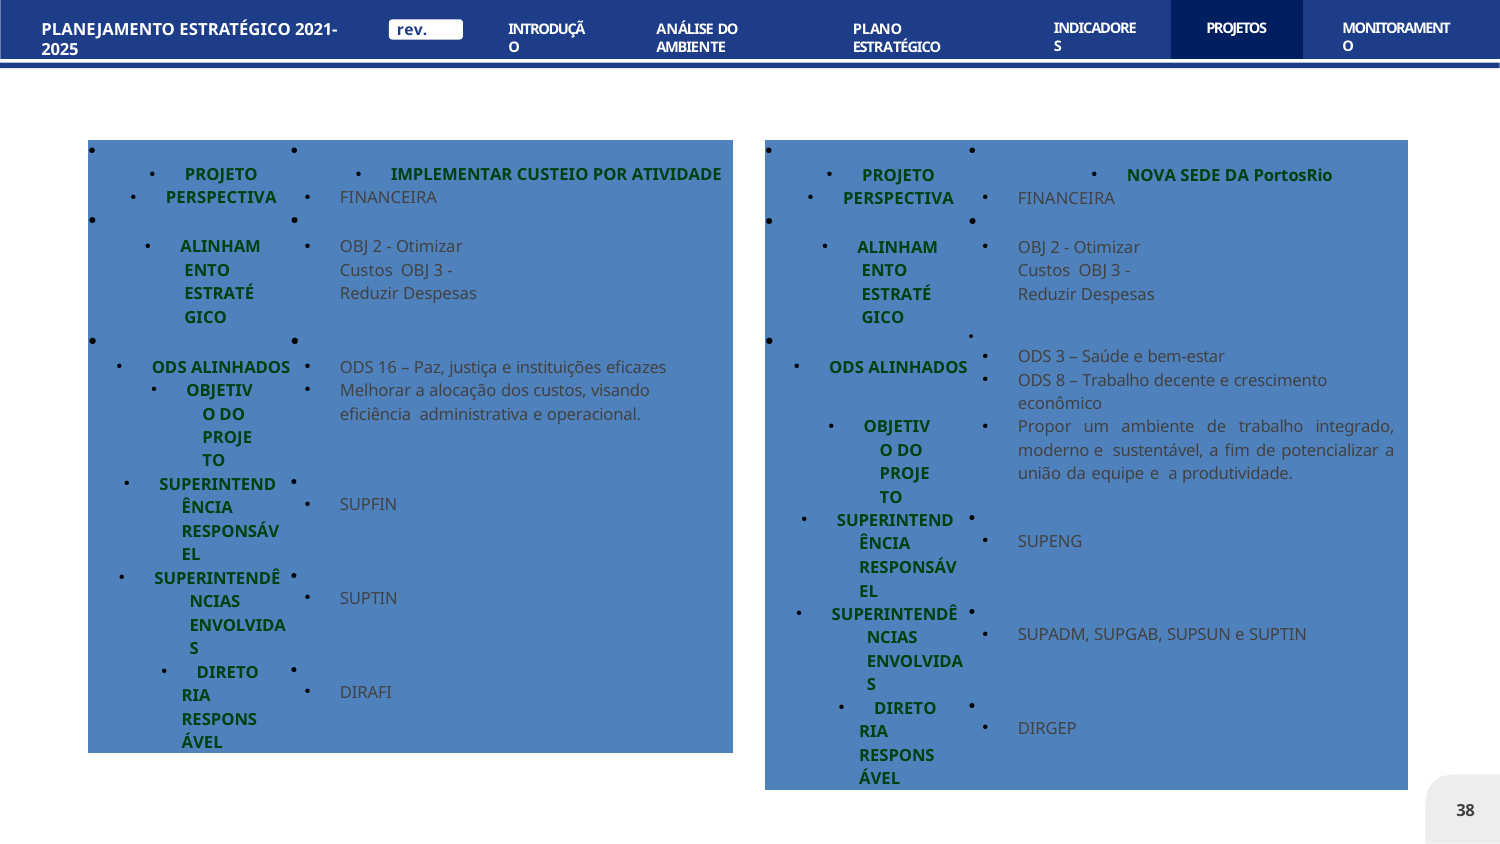

PLANEJAMENTO ESTRATÉGICO 2021-2025
INDICADORES
PROJETOS
MONITORAMENTO
rev. 2022
INTRODUÇÃO
ANÁLISE DO AMBIENTE
PLANO ESTRATÉGICO
| PROJETO | IMPLEMENTAR CUSTEIO POR ATIVIDADE |
| --- | --- |
| PERSPECTIVA | FINANCEIRA |
| ALINHAMENTO ESTRATÉGICO | OBJ 2 - Otimizar Custos OBJ 3 - Reduzir Despesas |
| ODS ALINHADOS | ODS 16 – Paz, justiça e instituições eﬁcazes |
| OBJETIVO DO PROJETO | Melhorar a alocação dos custos, visando eﬁciência administrativa e operacional. |
| SUPERINTENDÊNCIA RESPONSÁVEL | SUPFIN |
| SUPERINTENDÊNCIAS ENVOLVIDAS | SUPTIN |
| DIRETORIA RESPONSÁVEL | DIRAFI |
| PROJETO | NOVA SEDE DA PortosRio |
| --- | --- |
| PERSPECTIVA | FINANCEIRA |
| ALINHAMENTO ESTRATÉGICO | OBJ 2 - Otimizar Custos OBJ 3 - Reduzir Despesas |
| ODS ALINHADOS | ODS 3 – Saúde e bem-estar ODS 8 – Trabalho decente e crescimento econômico |
| OBJETIVO DO PROJETO | Propor um ambiente de trabalho integrado, moderno e sustentável, a ﬁm de potencializar a união da equipe e a produtividade. |
| SUPERINTENDÊNCIA RESPONSÁVEL | SUPENG |
| SUPERINTENDÊNCIAS ENVOLVIDAS | SUPADM, SUPGAB, SUPSUN e SUPTIN |
| DIRETORIA RESPONSÁVEL | DIRGEP |